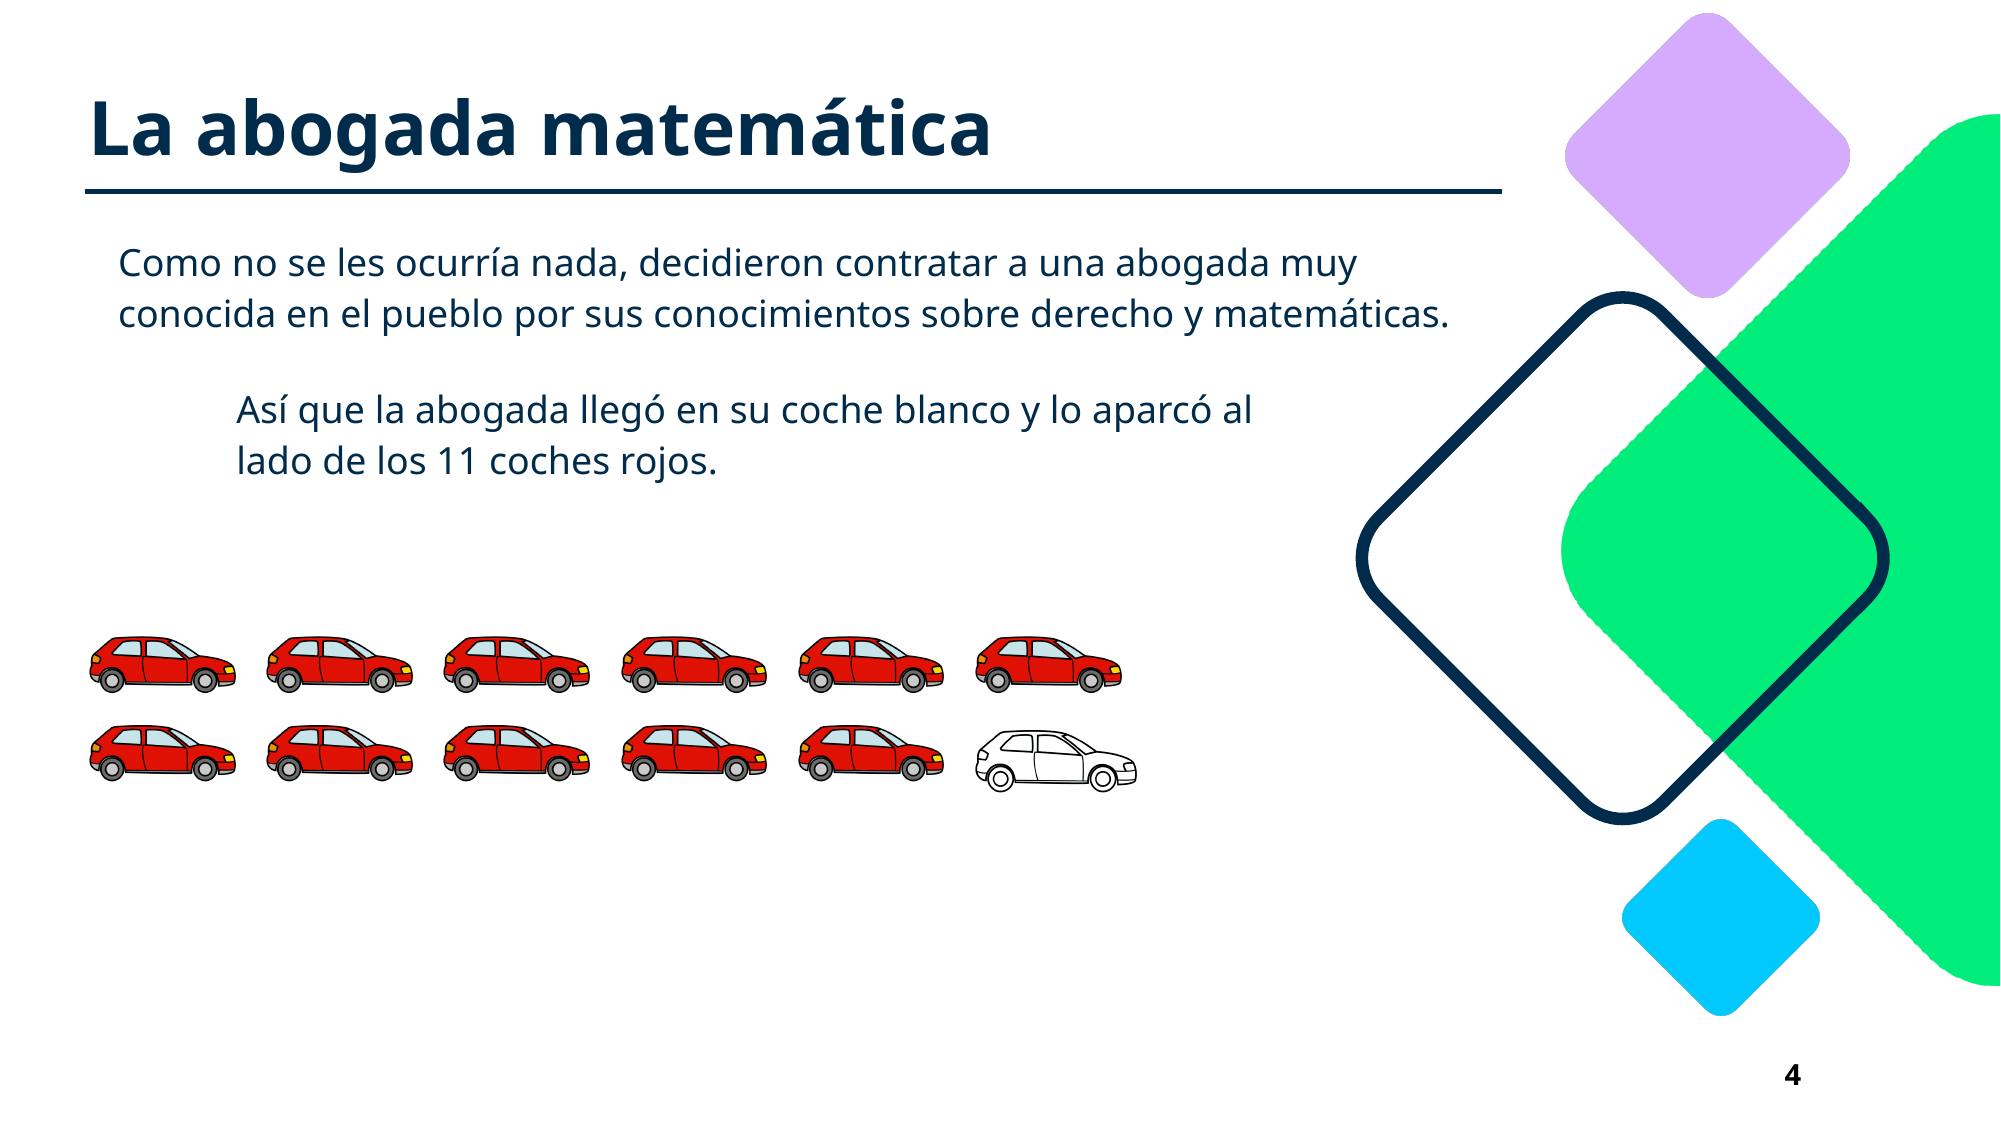

# La abogada matemática
Como no se les ocurría nada, decidieron contratar a una abogada muy conocida en el pueblo por sus conocimientos sobre derecho y matemáticas.
Así que la abogada llegó en su coche blanco y lo aparcó al lado de los 11 coches rojos.